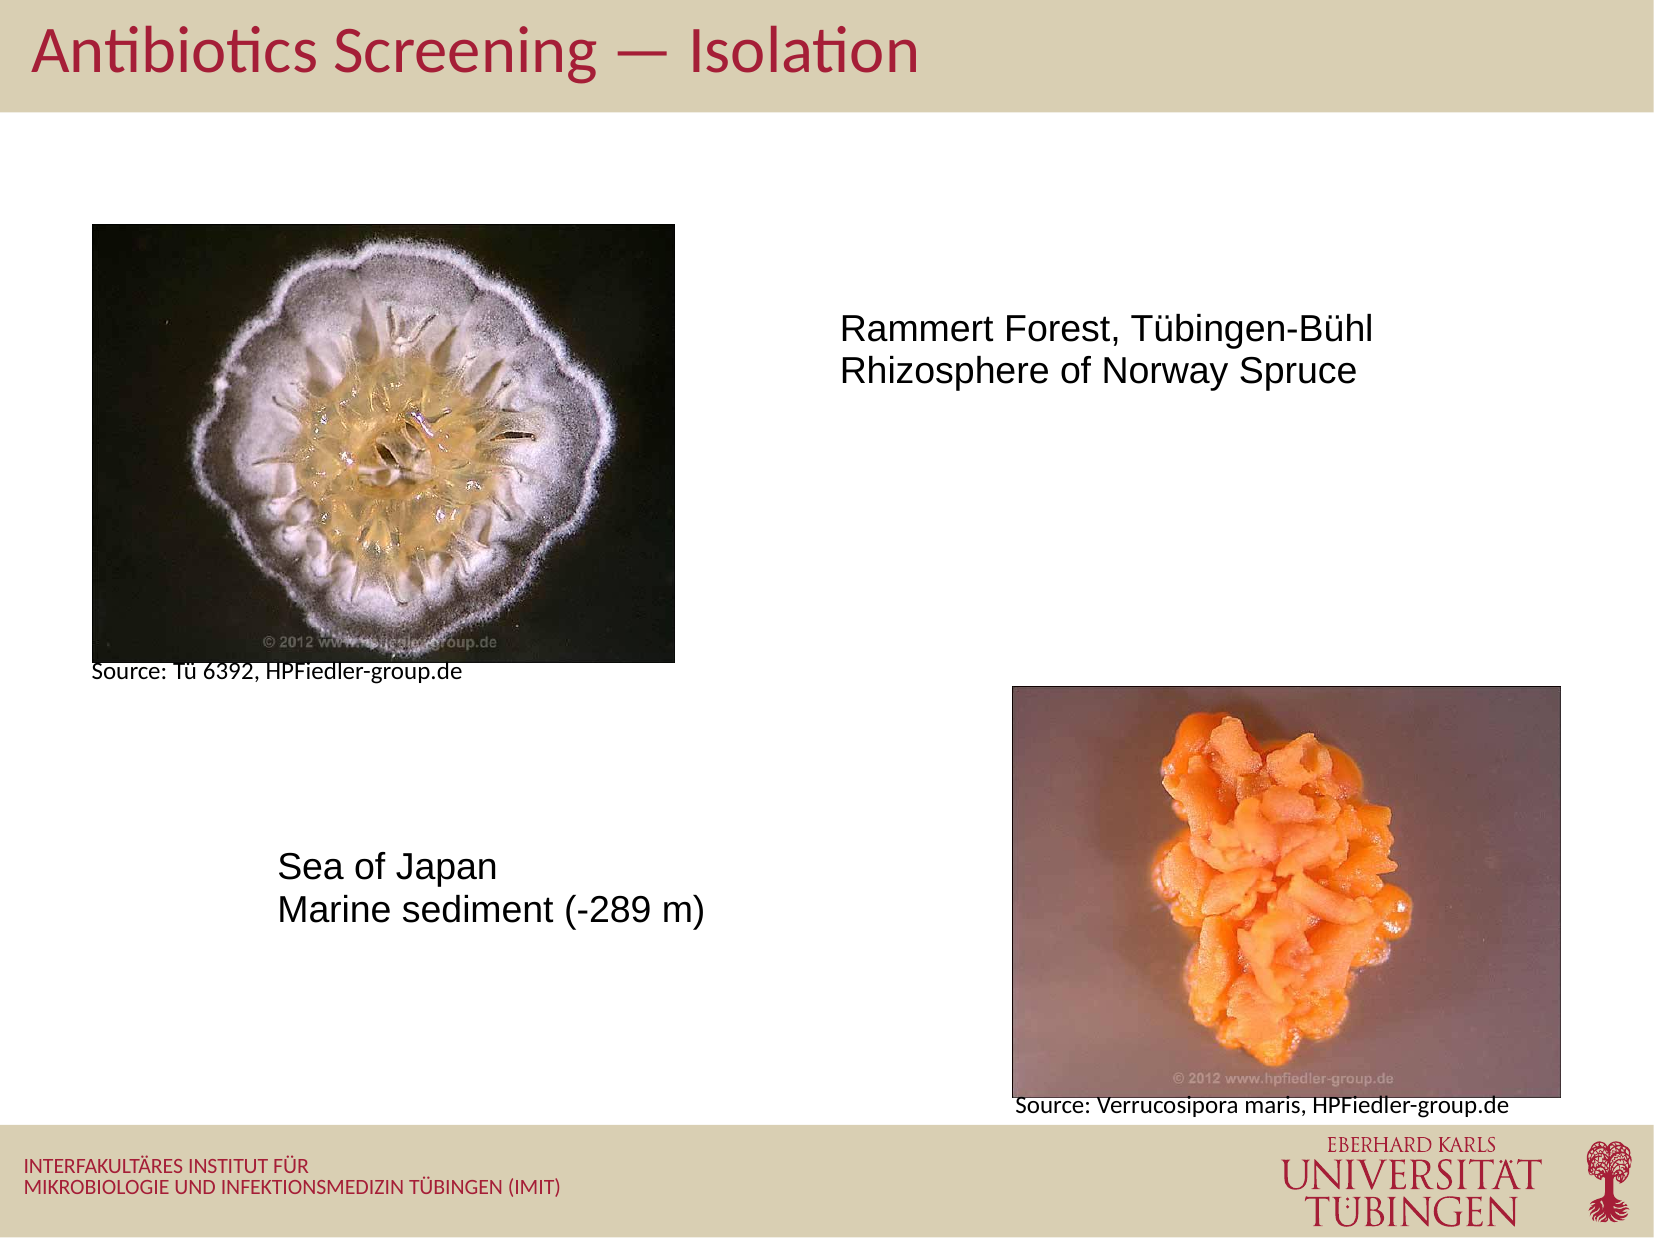

# Antibiotics Screening — Isolation
Rammert Forest, Tübingen-Bühl
Rhizosphere of Norway Spruce
Source: Tü 6392, HPFiedler-group.de
Sea of Japan
Marine sediment (-289 m)
Source: Verrucosipora maris, HPFiedler-group.de